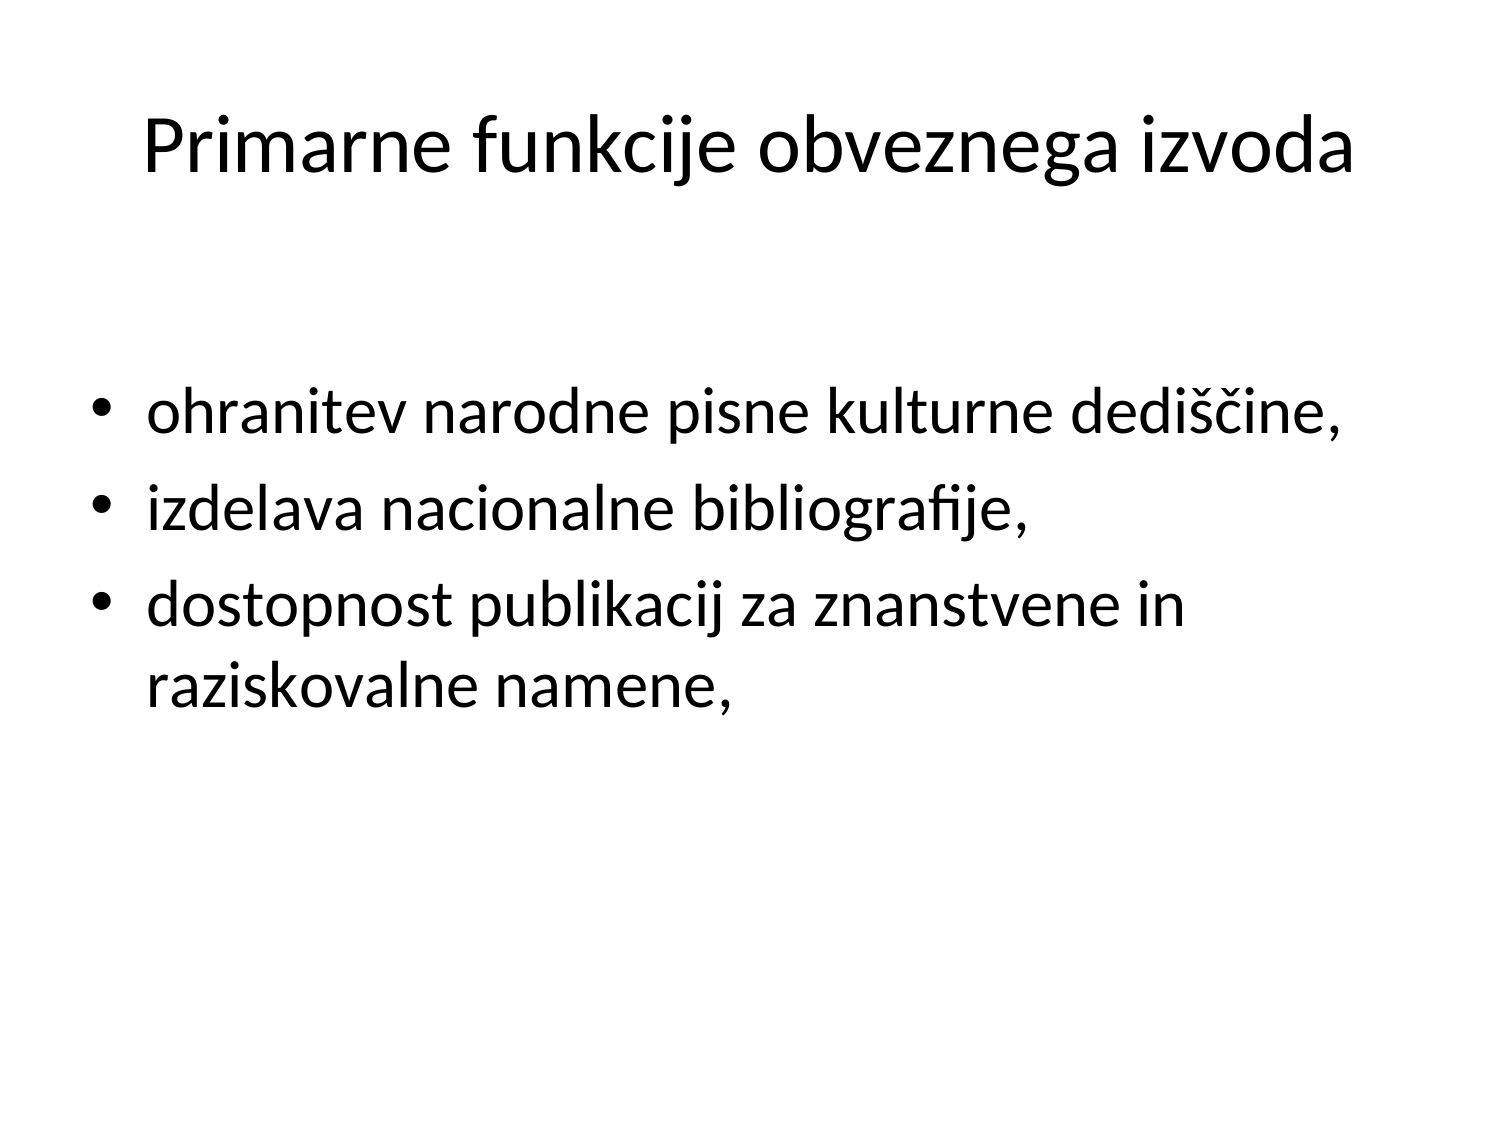

# Primarne funkcije obveznega izvoda
ohranitev narodne pisne kulturne dediščine,
izdelava nacionalne bibliografije,
dostopnost publikacij za znanstvene in raziskovalne namene,